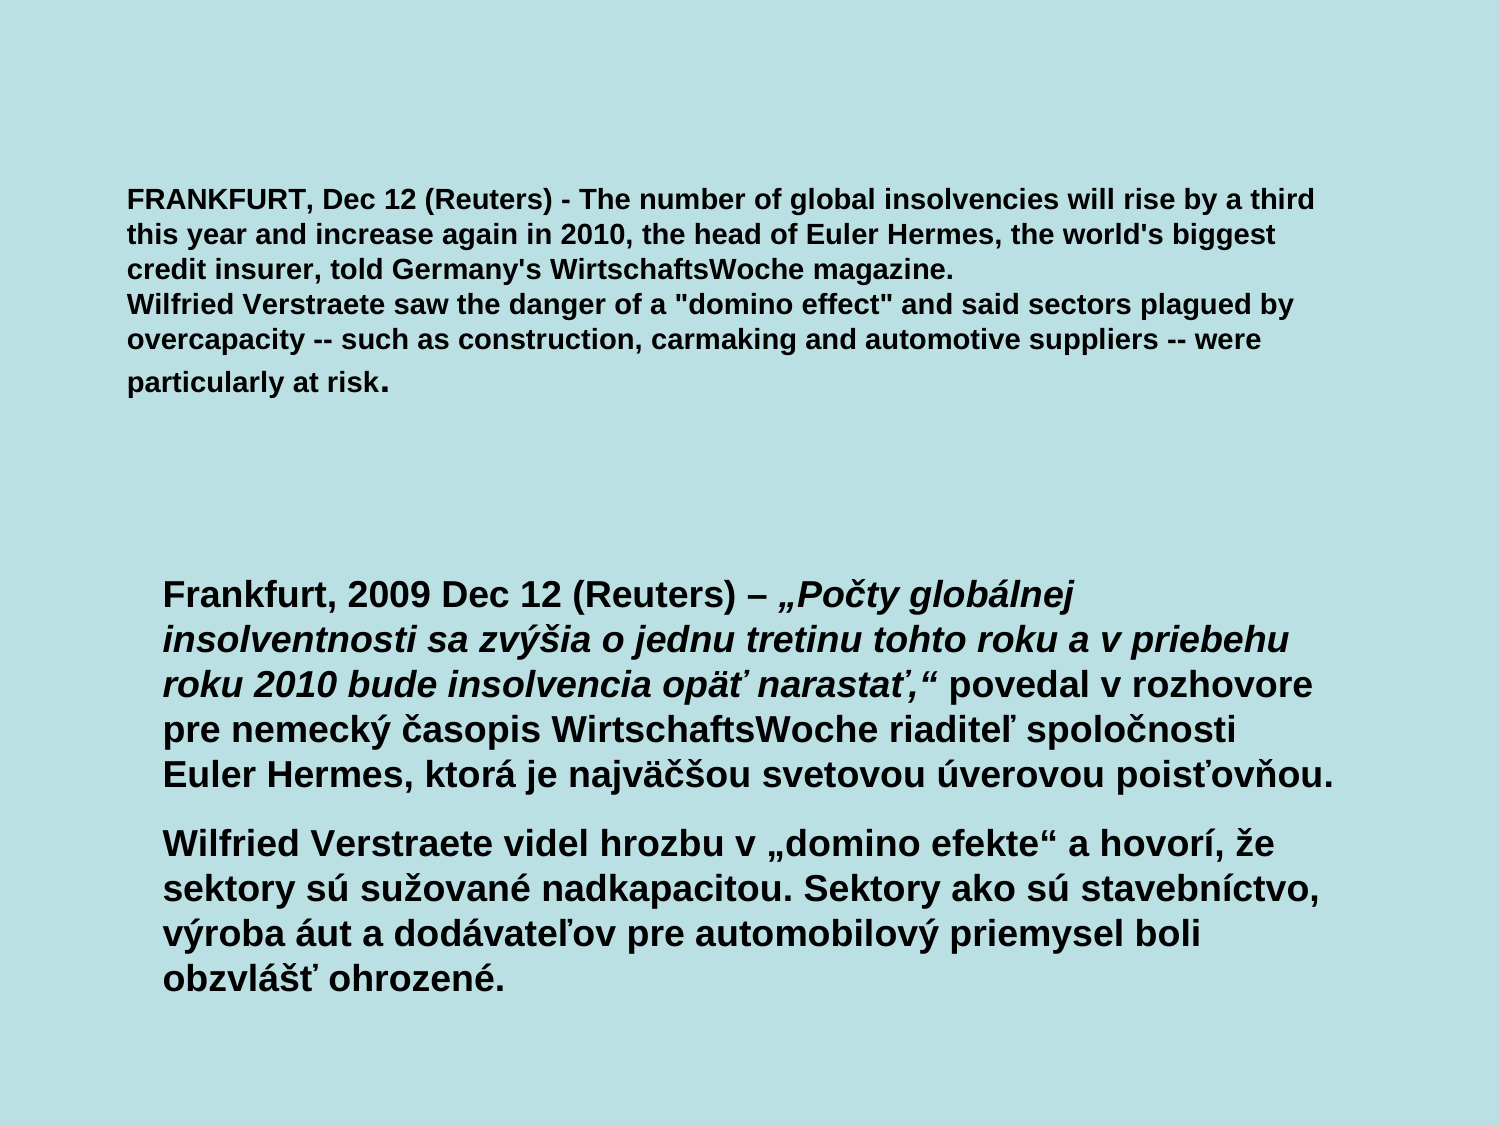

FRANKFURT, Dec 12 (Reuters) - The number of global insolvencies will rise by a third this year and increase again in 2010, the head of Euler Hermes, the world's biggest credit insurer, told Germany's WirtschaftsWoche magazine.
Wilfried Verstraete saw the danger of a "domino effect" and said sectors plagued by overcapacity -- such as construction, carmaking and automotive suppliers -- were particularly at risk.
Frankfurt, 2009 Dec 12 (Reuters) – „Počty globálnej insolventnosti sa zvýšia o jednu tretinu tohto roku a v priebehu roku 2010 bude insolvencia opäť narastať,“ povedal v rozhovore pre nemecký časopis WirtschaftsWoche riaditeľ spoločnosti Euler Hermes, ktorá je najväčšou svetovou úverovou poisťovňou.
Wilfried Verstraete videl hrozbu v „domino efekte“ a hovorí, že sektory sú sužované nadkapacitou. Sektory ako sú stavebníctvo, výroba áut a dodávateľov pre automobilový priemysel boli obzvlášť ohrozené.